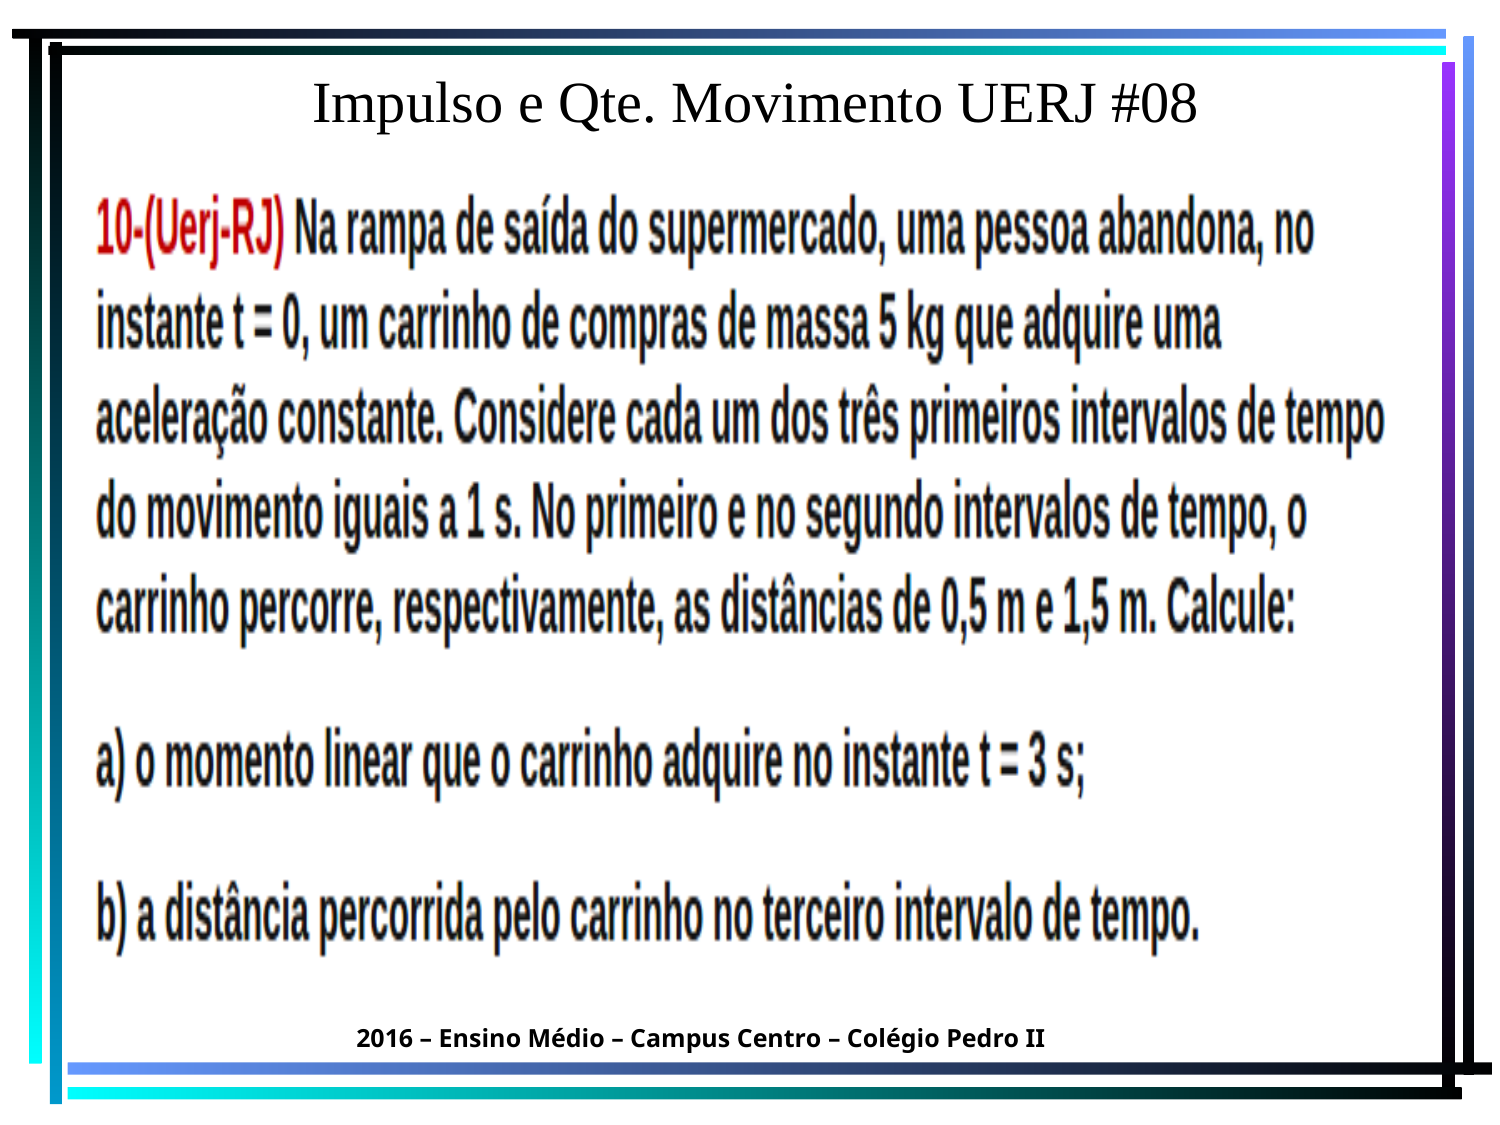

# Impulso e Qte. Movimento UERJ #08
2016 – Ensino Médio – Campus Centro – Colégio Pedro II